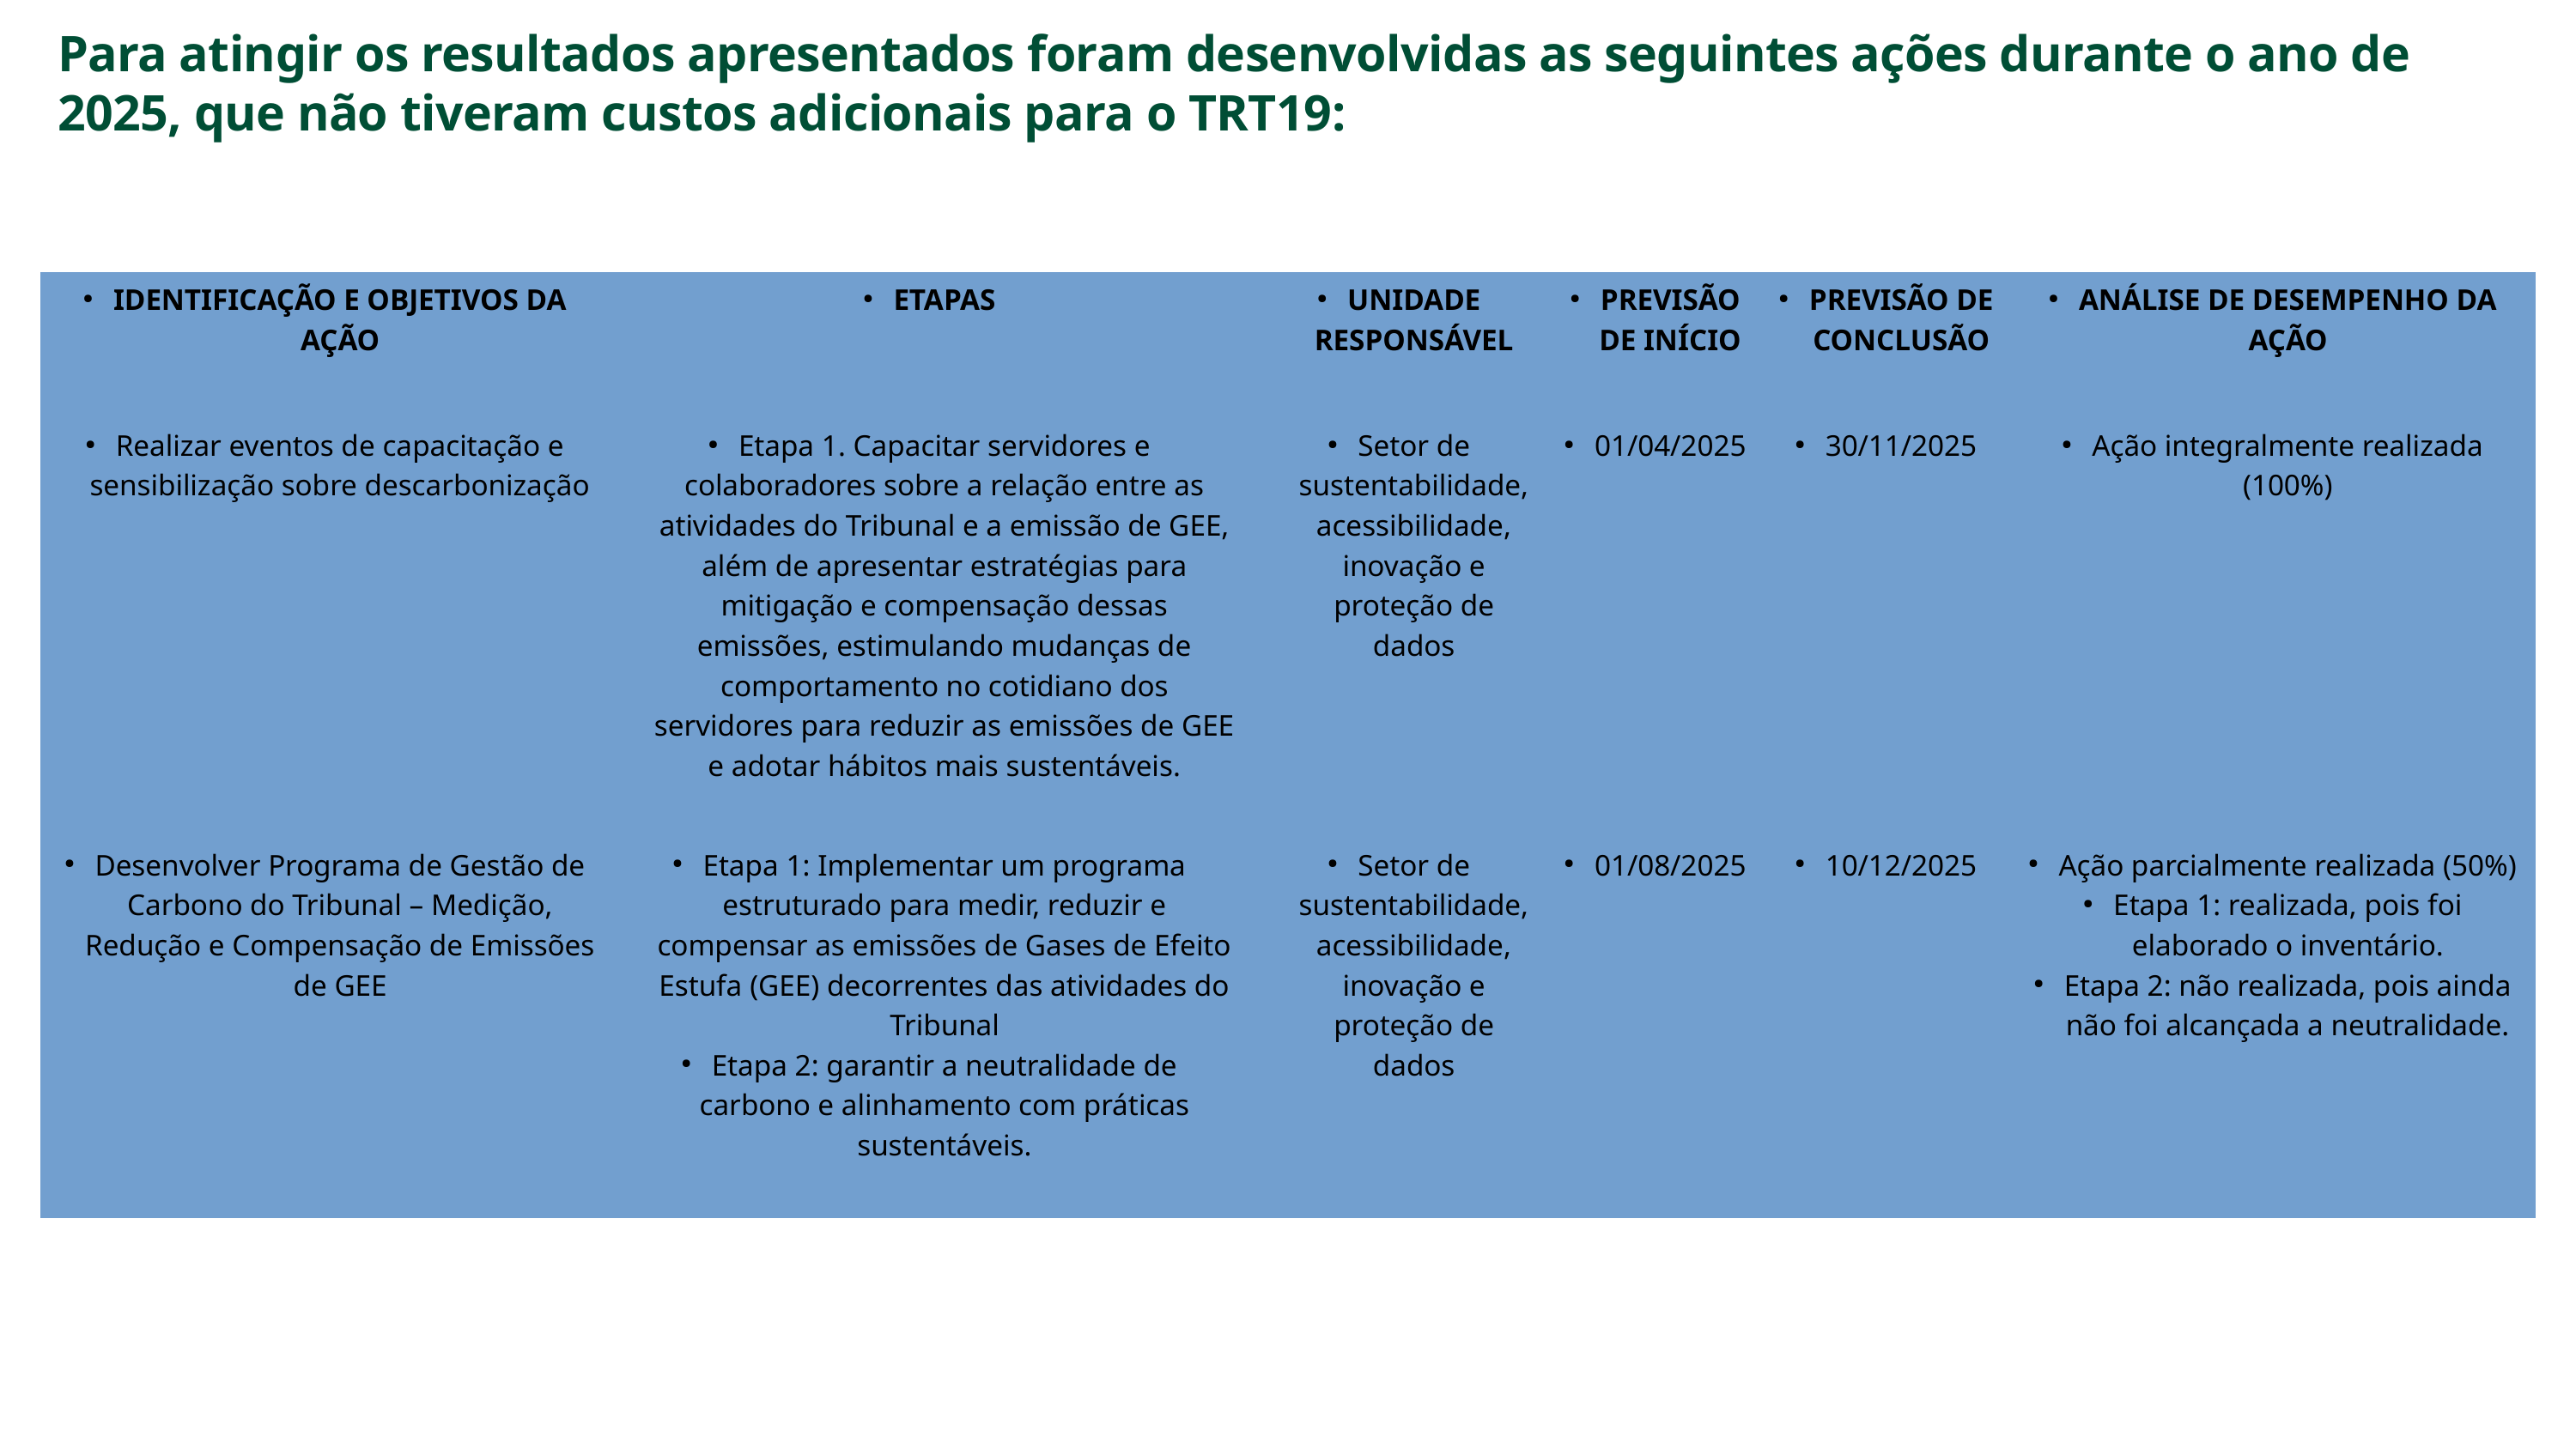

Para atingir os resultados apresentados foram desenvolvidas as seguintes ações durante o ano de 2025, que não tiveram custos adicionais para o TRT19:
| IDENTIFICAÇÃO E OBJETIVOS DA AÇÃO | ETAPAS | UNIDADE RESPONSÁVEL | PREVISÃO DE INÍCIO | PREVISÃO DE CONCLUSÃO | ANÁLISE DE DESEMPENHO DA AÇÃO |
| --- | --- | --- | --- | --- | --- |
| Realizar eventos de capacitação e sensibilização sobre descarbonização | Etapa 1. Capacitar servidores e colaboradores sobre a relação entre as atividades do Tribunal e a emissão de GEE, além de apresentar estratégias para mitigação e compensação dessas emissões, estimulando mudanças de comportamento no cotidiano dos servidores para reduzir as emissões de GEE e adotar hábitos mais sustentáveis. | Setor de sustentabilidade, acessibilidade, inovação e proteção de dados | 01/04/2025 | 30/11/2025 | Ação integralmente realizada (100%) |
| Desenvolver Programa de Gestão de Carbono do Tribunal – Medição, Redução e Compensação de Emissões de GEE | Etapa 1: Implementar um programa estruturado para medir, reduzir e compensar as emissões de Gases de Efeito Estufa (GEE) decorrentes das atividades do Tribunal Etapa 2: garantir a neutralidade de carbono e alinhamento com práticas sustentáveis. | Setor de sustentabilidade, acessibilidade, inovação e proteção de dados | 01/08/2025 | 10/12/2025 | Ação parcialmente realizada (50%) Etapa 1: realizada, pois foi elaborado o inventário. Etapa 2: não realizada, pois ainda não foi alcançada a neutralidade. |